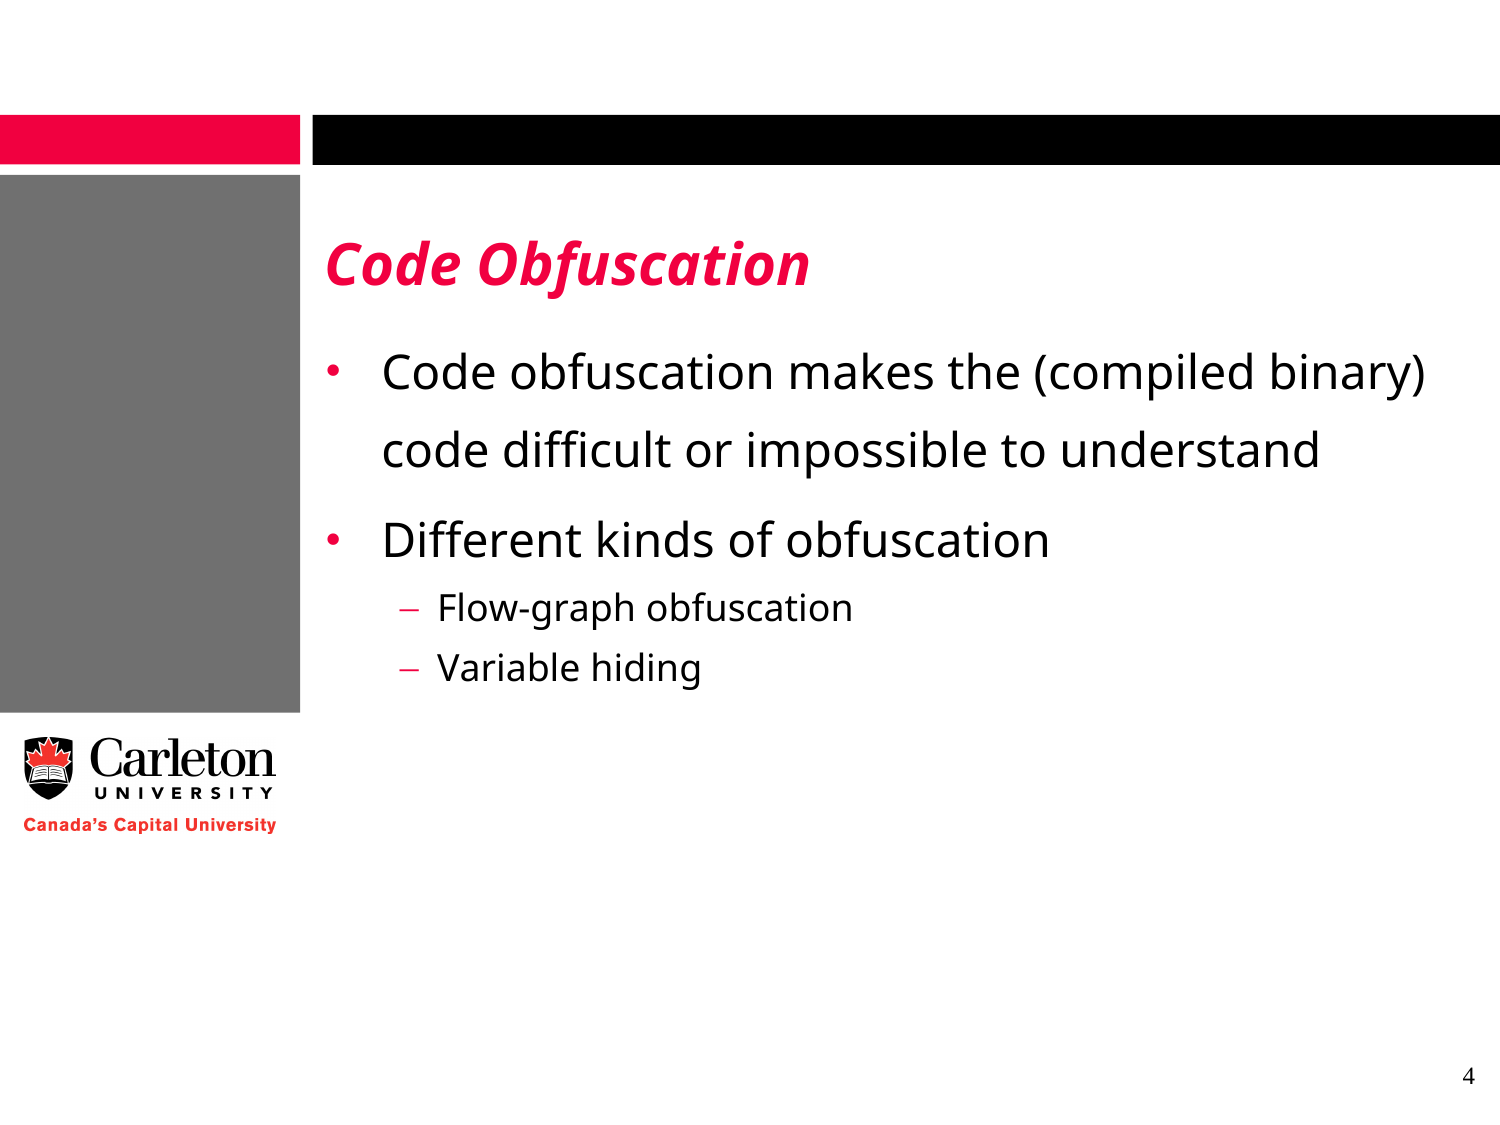

# Code Obfuscation
Code obfuscation makes the (compiled binary) code difficult or impossible to understand
Different kinds of obfuscation
Flow-graph obfuscation
Variable hiding
4